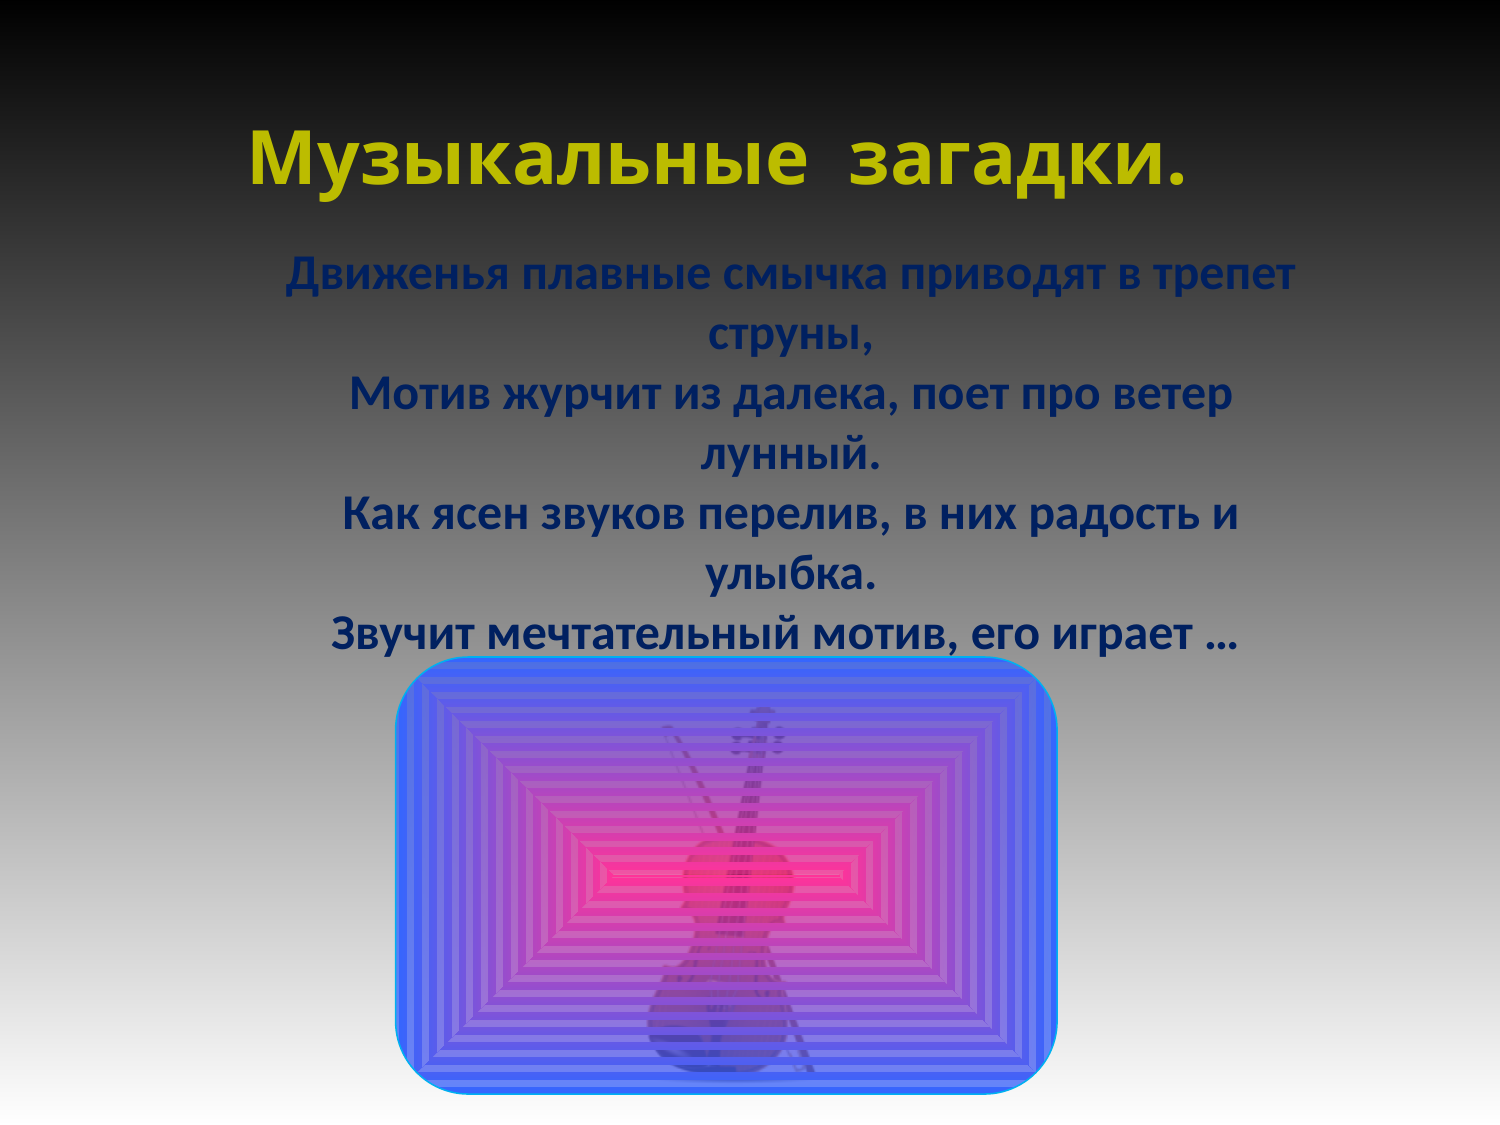

Музыкальные загадки.
Движенья плавные смычка приводят в трепет струны,
Мотив журчит из далека, поет про ветер лунный.
Как ясен звуков перелив, в них радость и улыбка.
Звучит мечтательный мотив, его играет …